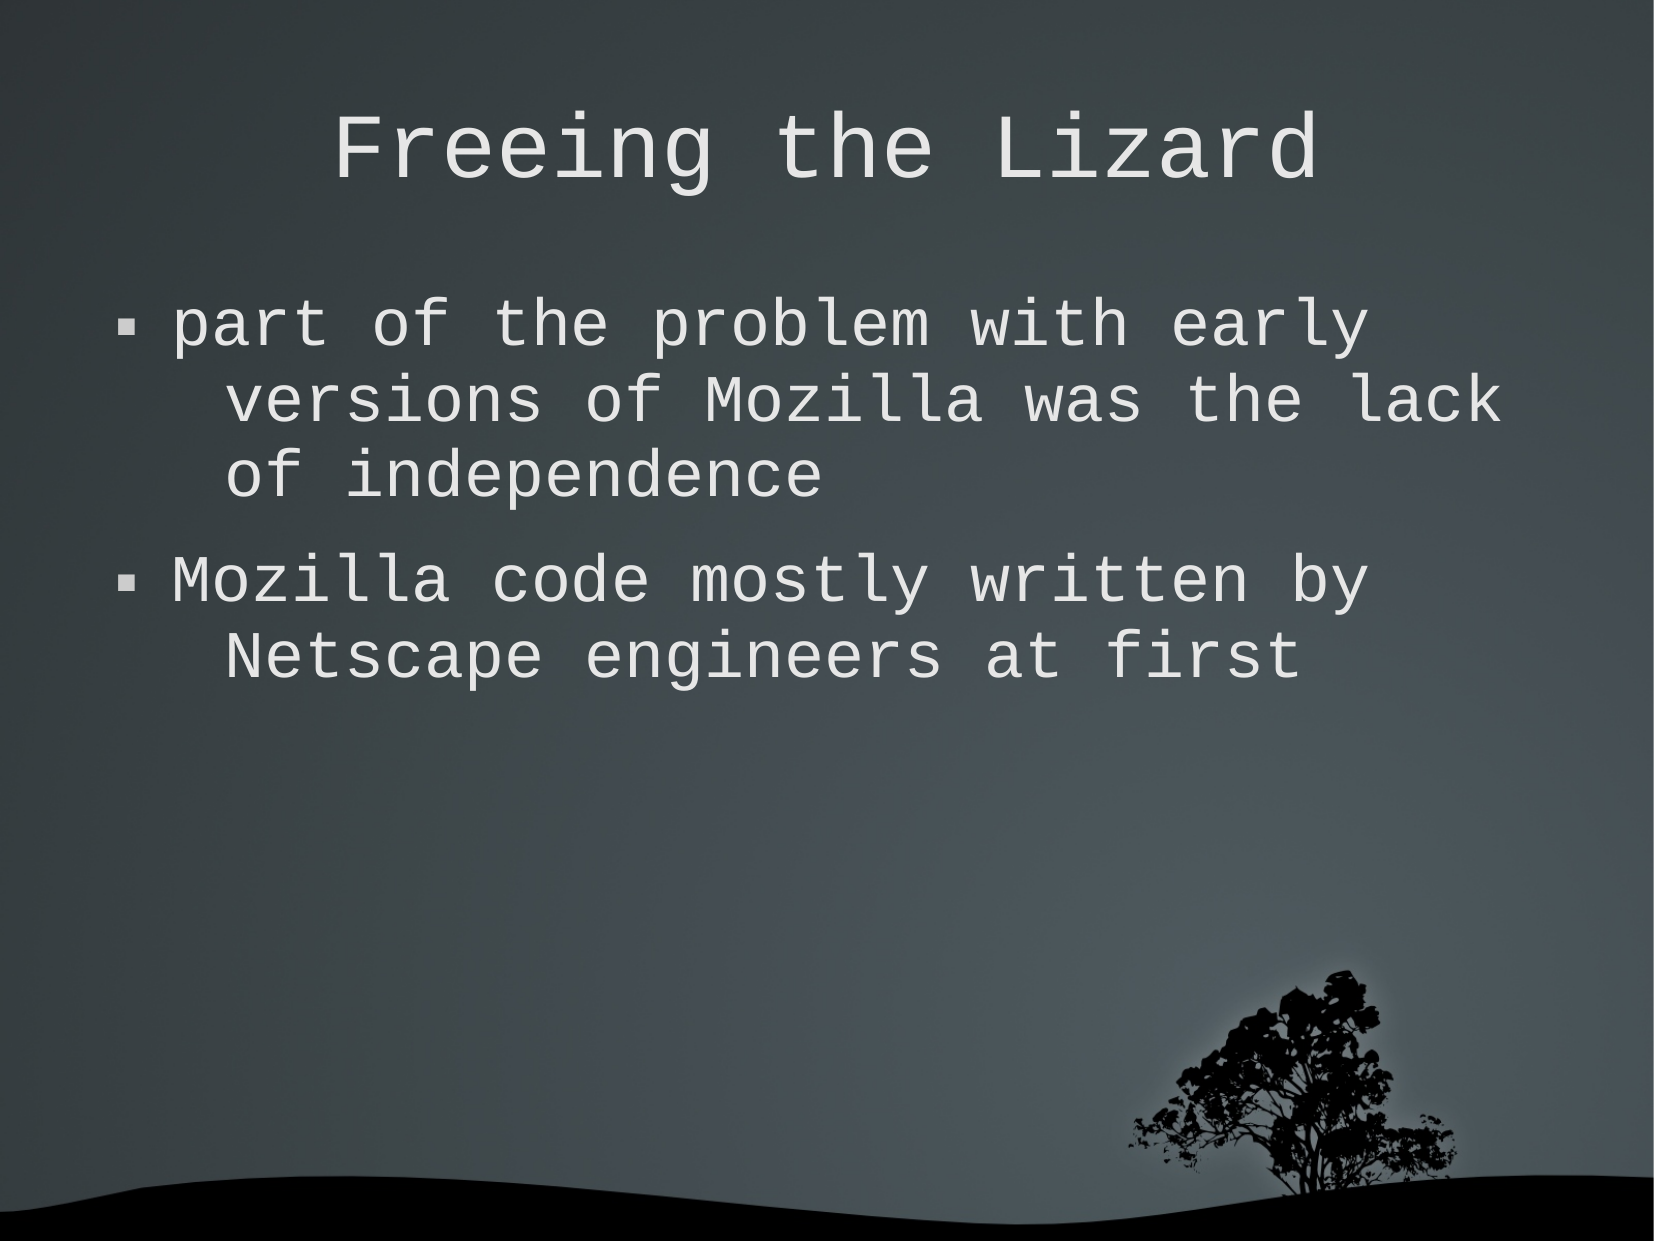

# Freeing the Lizard
part of the problem with early versions of Mozilla was the lack of independence
Mozilla code mostly written by Netscape engineers at first